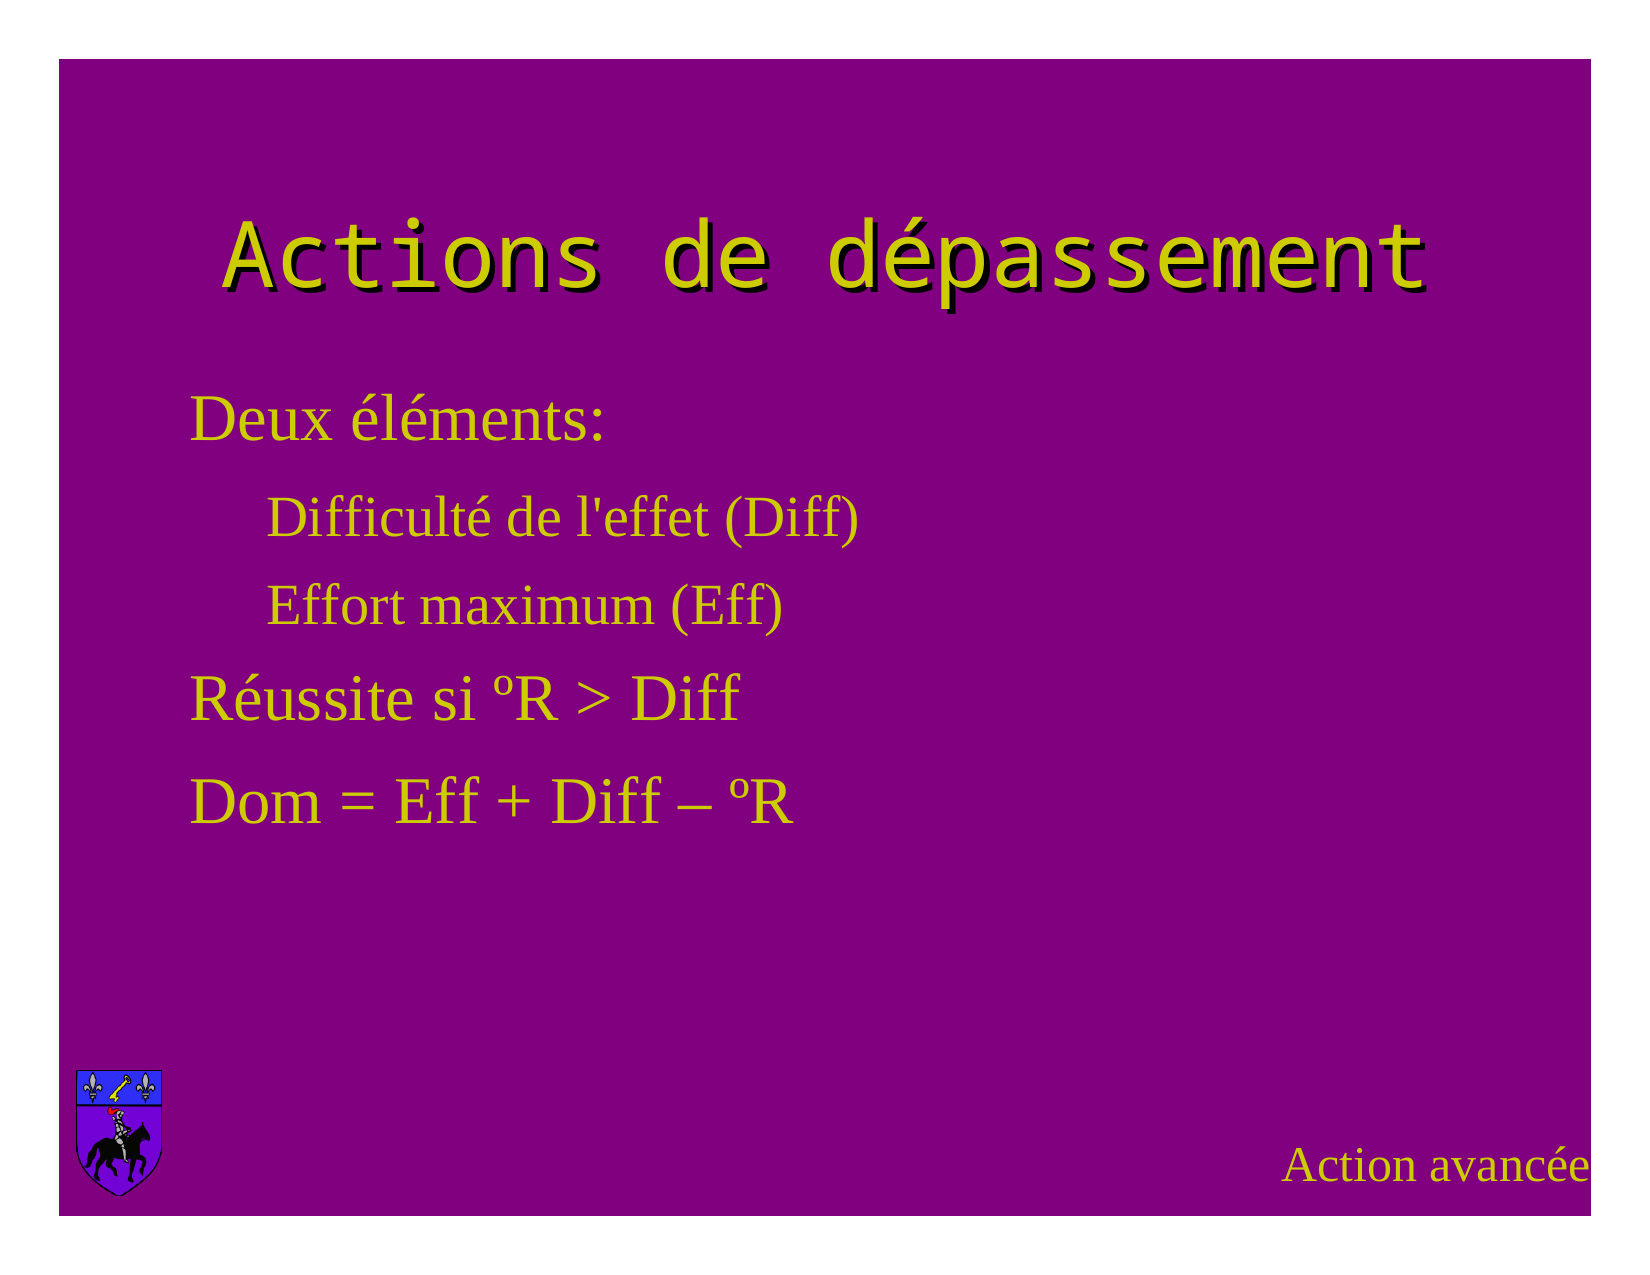

# Actions de dépassement
Deux éléments:
Difficulté de l'effet (Diff)
Effort maximum (Eff)
Réussite si ºR > Diff
Dom = Eff + Diff – ºR
Action avancée